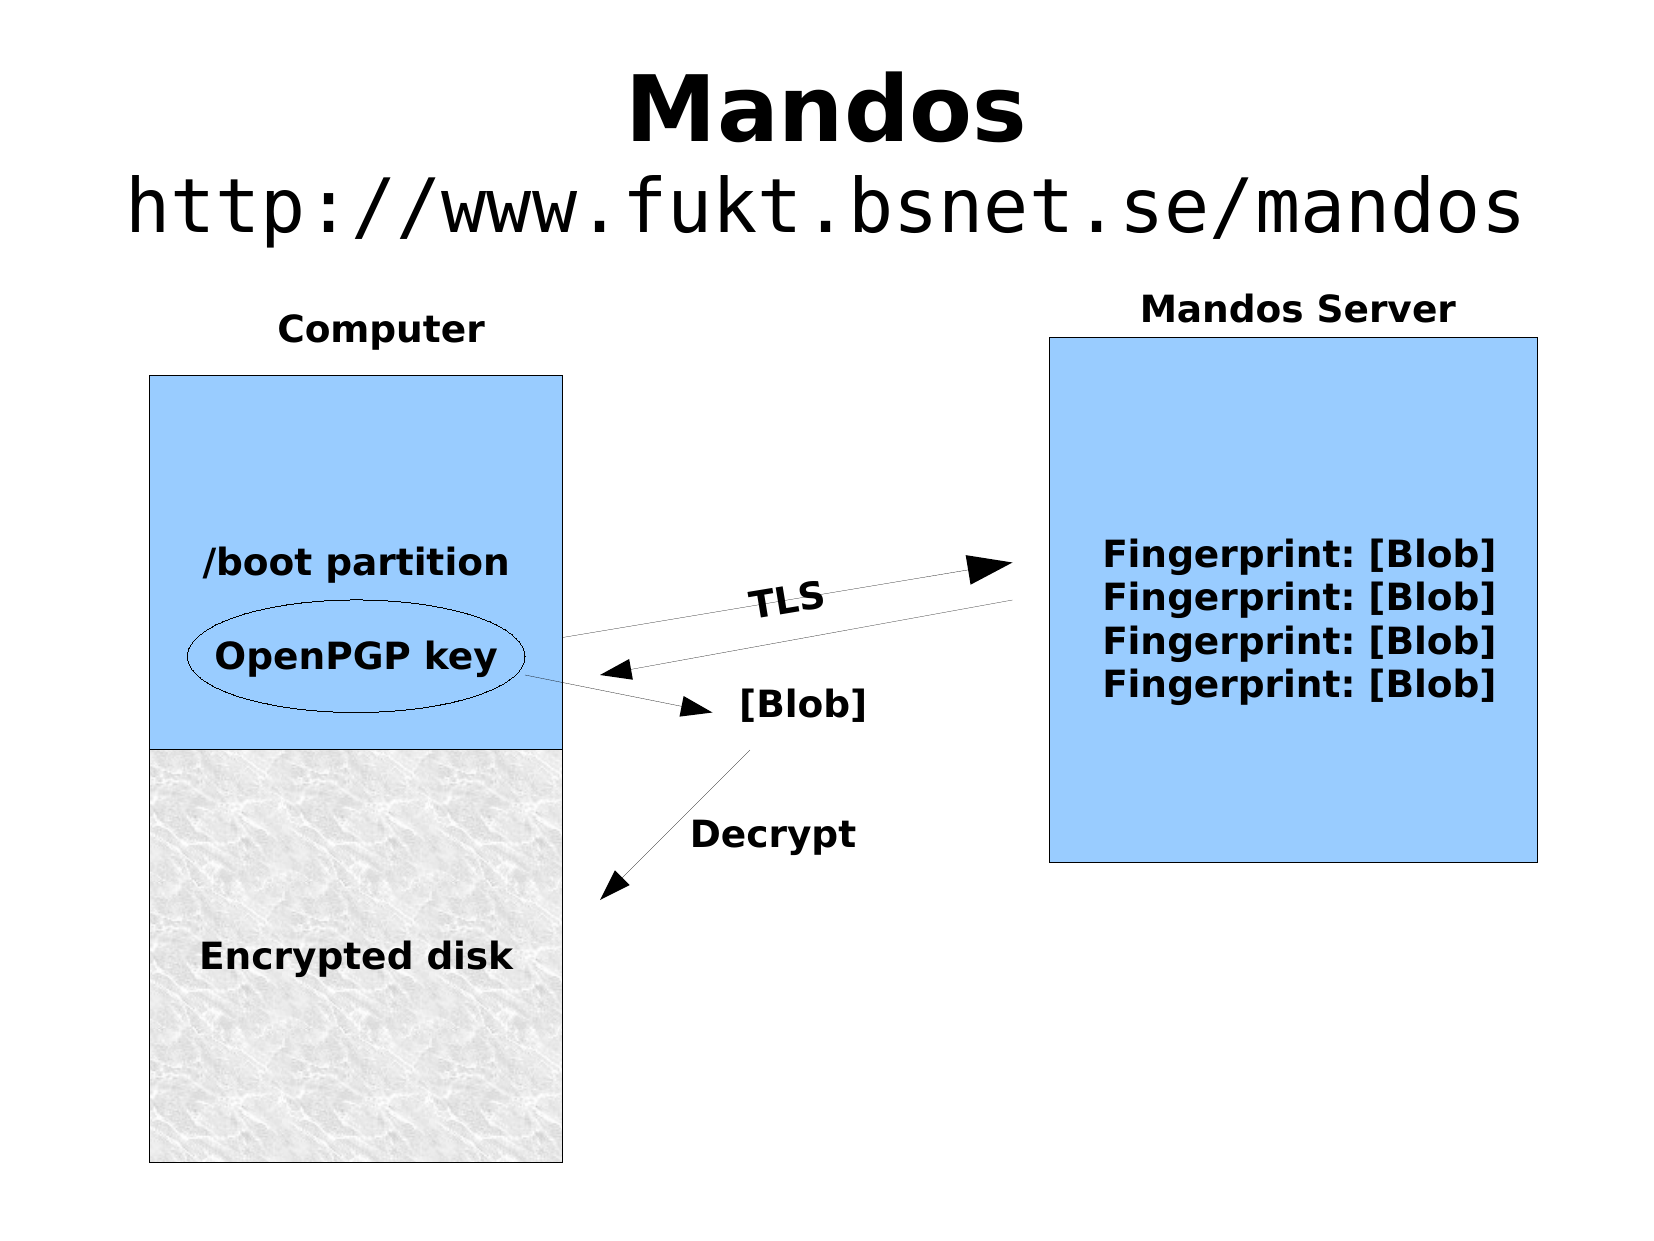

# Mandos http://www.fukt.bsnet.se/mandos
Mandos Server
Computer
/boot partition
Fingerprint: [Blob]
Fingerprint: [Blob]
Fingerprint: [Blob]
Fingerprint: [Blob]
TLS
OpenPGP key
[Blob]
Encrypted disk
Decrypt